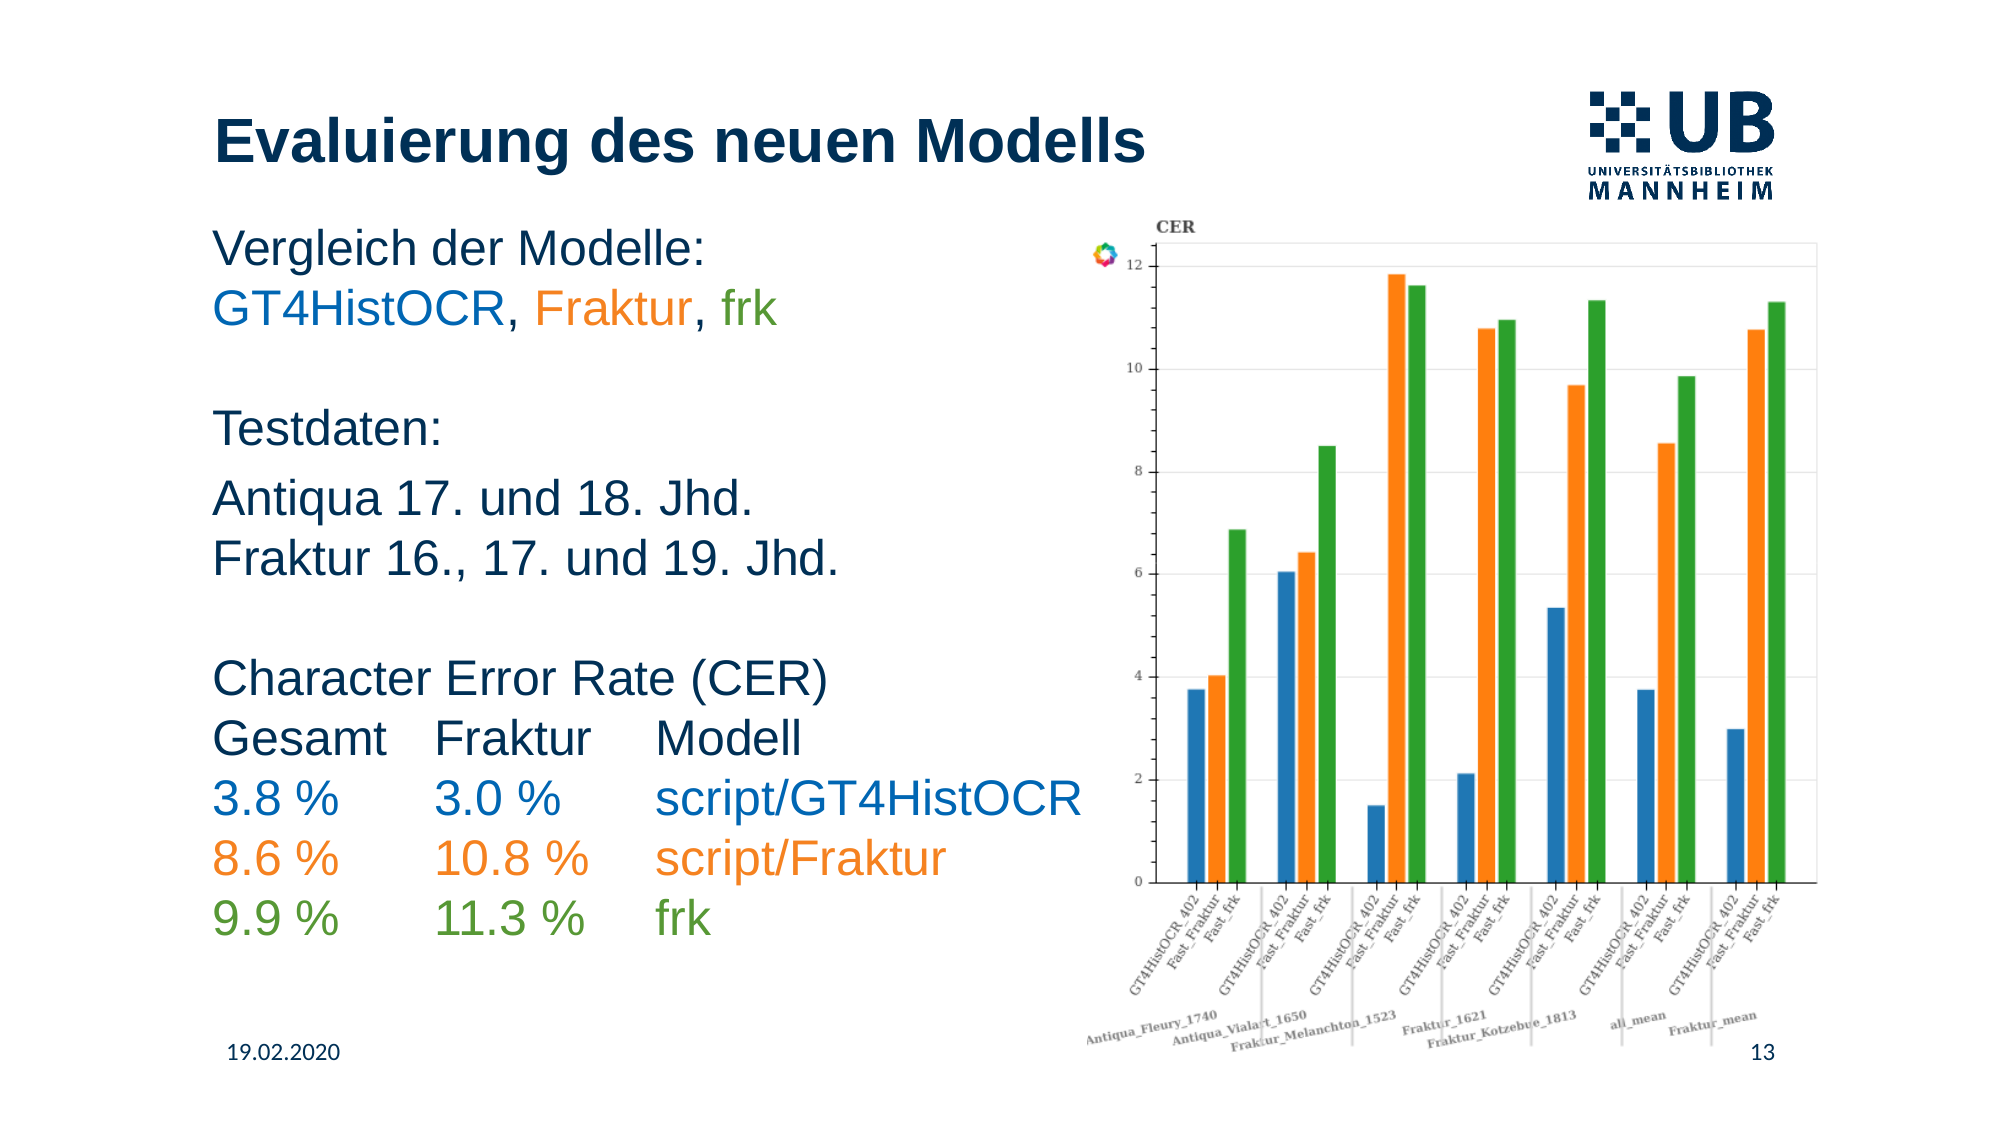

# Evaluierung des neuen Modells
Vergleich der Modelle:
GT4HistOCR, Fraktur, frk
Testdaten:
Antiqua 17. und 18. Jhd.
Fraktur 16., 17. und 19. Jhd.
Character Error Rate (CER)
Gesamt	Fraktur	Modell
3.8 %		3.0 %		script/GT4HistOCR
8.6 % 		10.8 %	script/Fraktur
9.9 % 		11.3 %	frk
19.02.2020